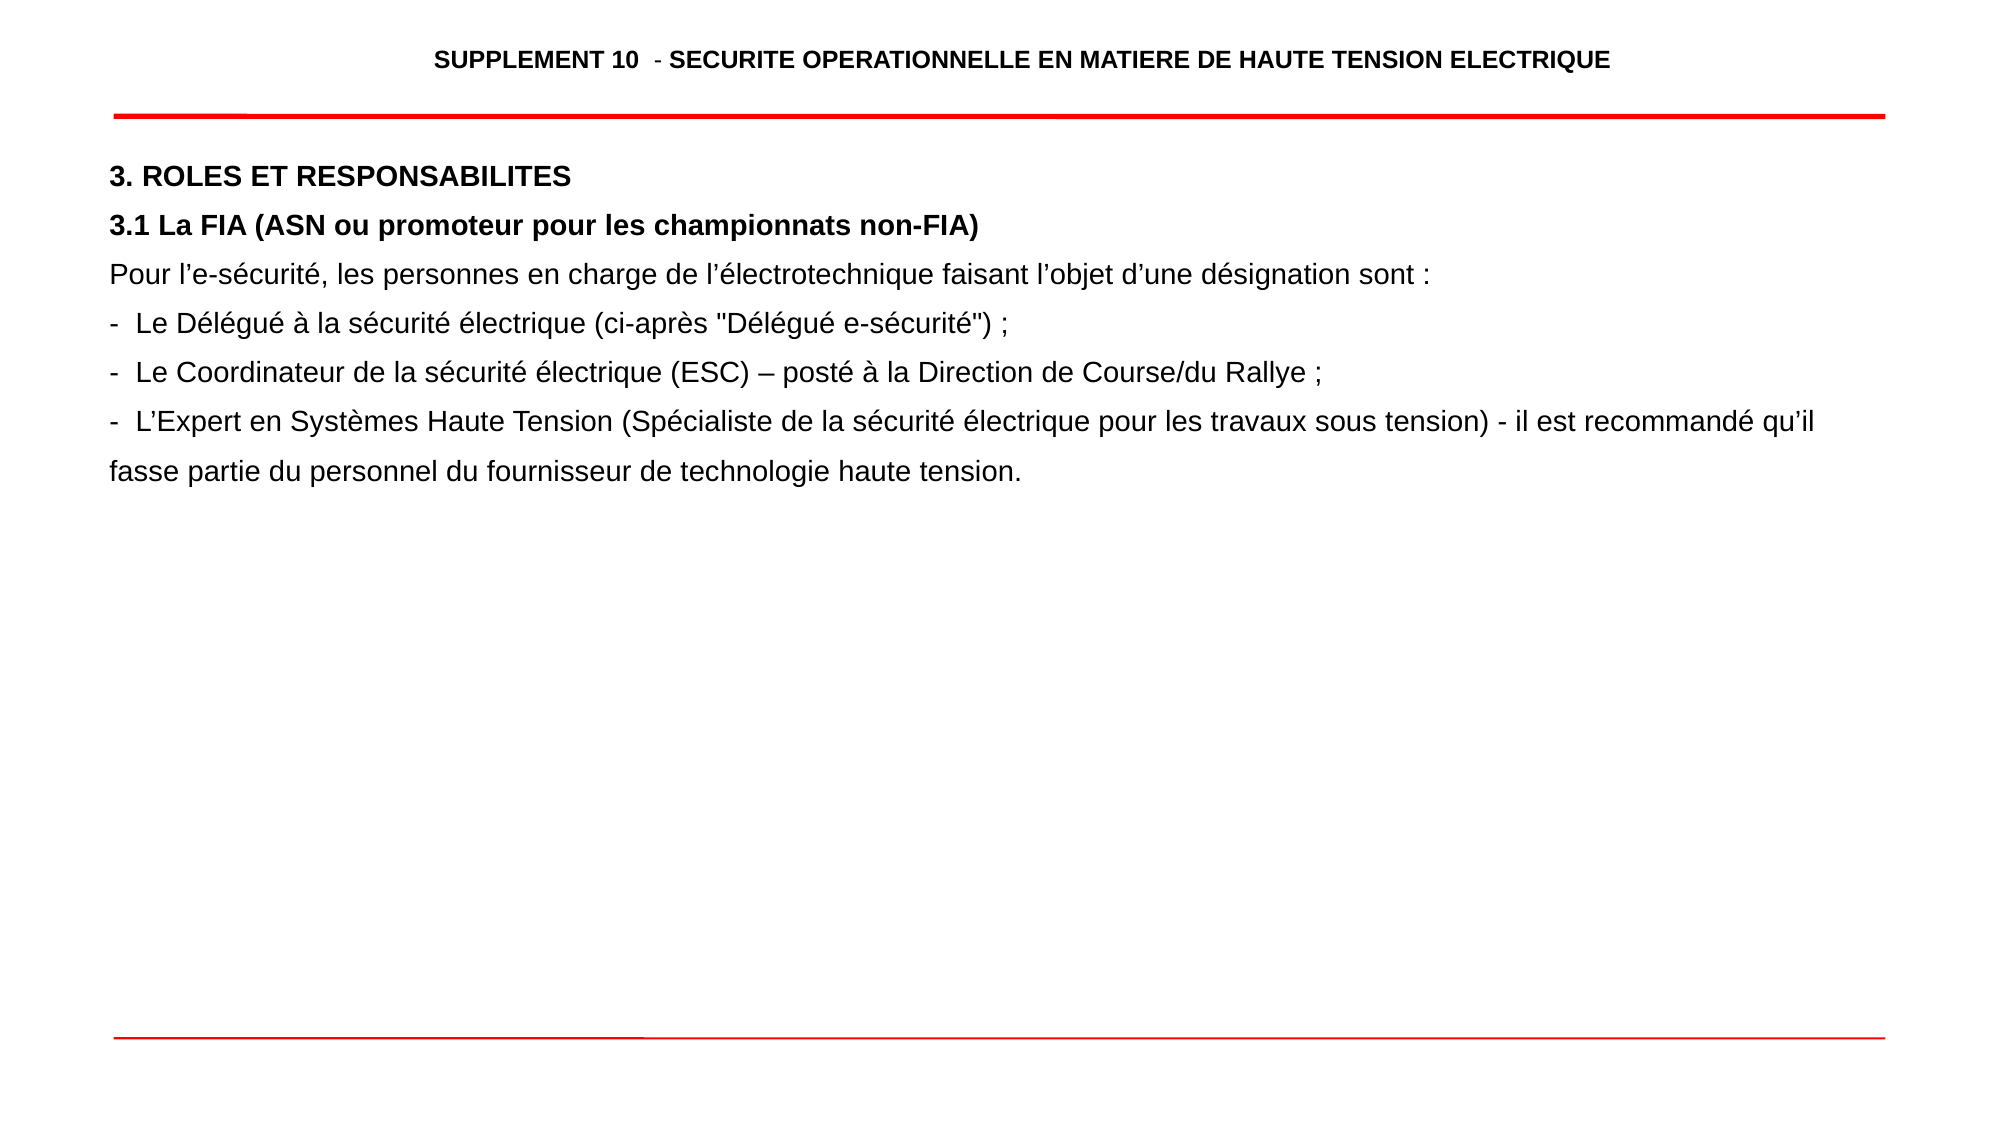

SUPPLEMENT 10 - SECURITE OPERATIONNELLE EN MATIERE DE HAUTE TENSION ELECTRIQUE
3. ROLES ET RESPONSABILITES
3.1 La FIA (ASN ou promoteur pour les championnats non-FIA)
Pour l’e-sécurité, les personnes en charge de l’électrotechnique faisant l’objet d’une désignation sont :
- Le Délégué à la sécurité électrique (ci-après "Délégué e-sécurité") ;
- Le Coordinateur de la sécurité électrique (ESC) – posté à la Direction de Course/du Rallye ;
- L’Expert en Systèmes Haute Tension (Spécialiste de la sécurité électrique pour les travaux sous tension) - il est recommandé qu’il fasse partie du personnel du fournisseur de technologie haute tension.